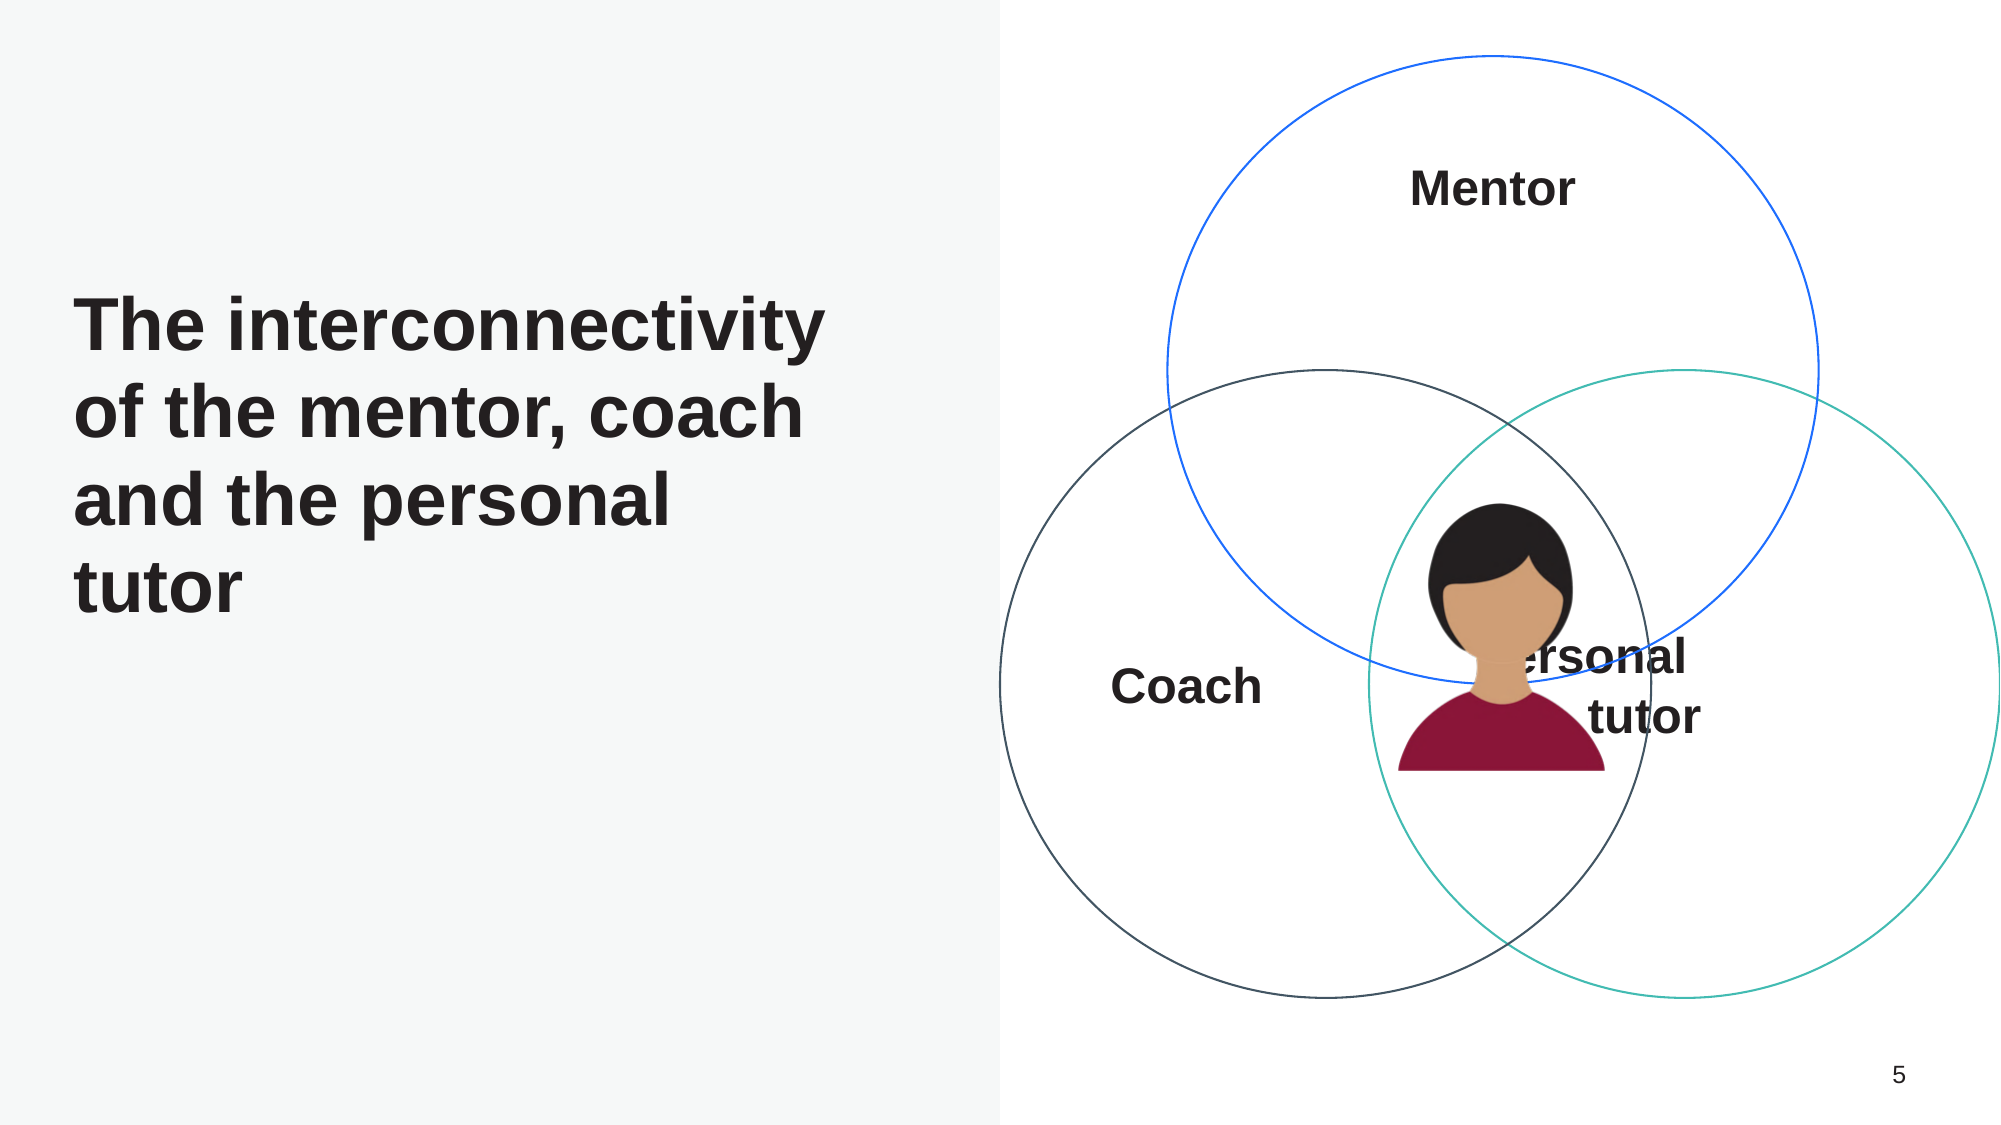

Mentor
Coach
Personal
tutor
# The interconnectivity of the mentor, coach and the personal tutor